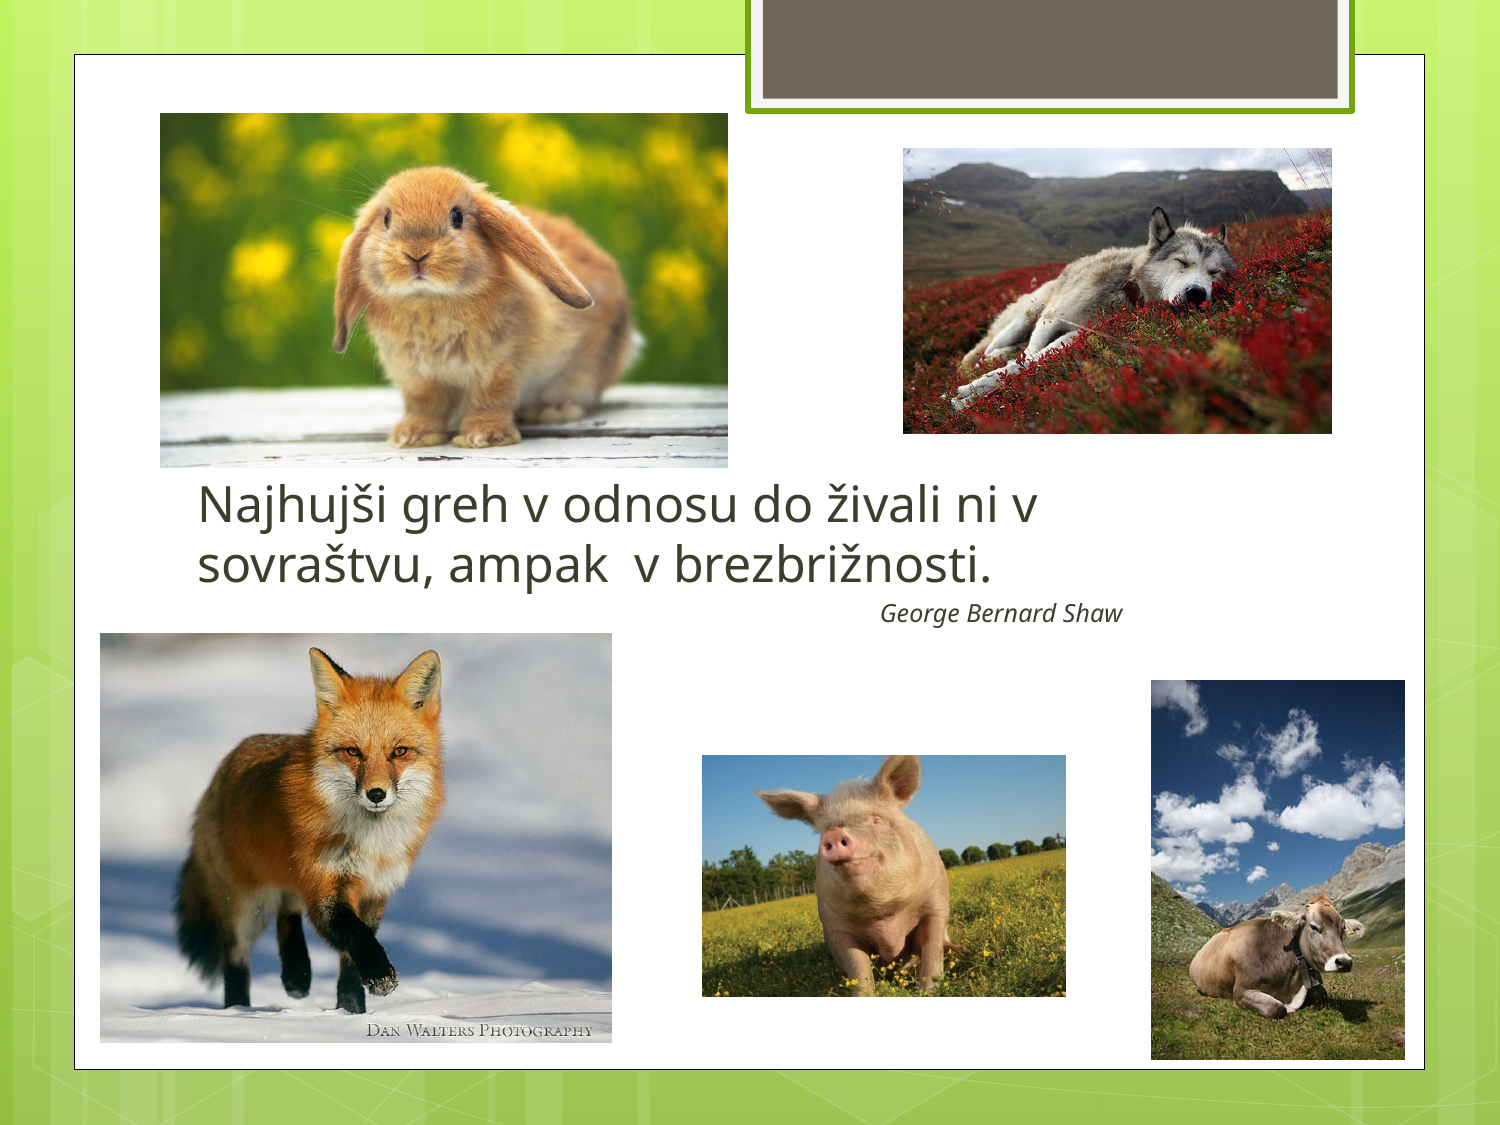

# Najhujši greh v odnosu do živali ni v sovraštvu, ampak v brezbrižnosti.
 George Bernard Shaw